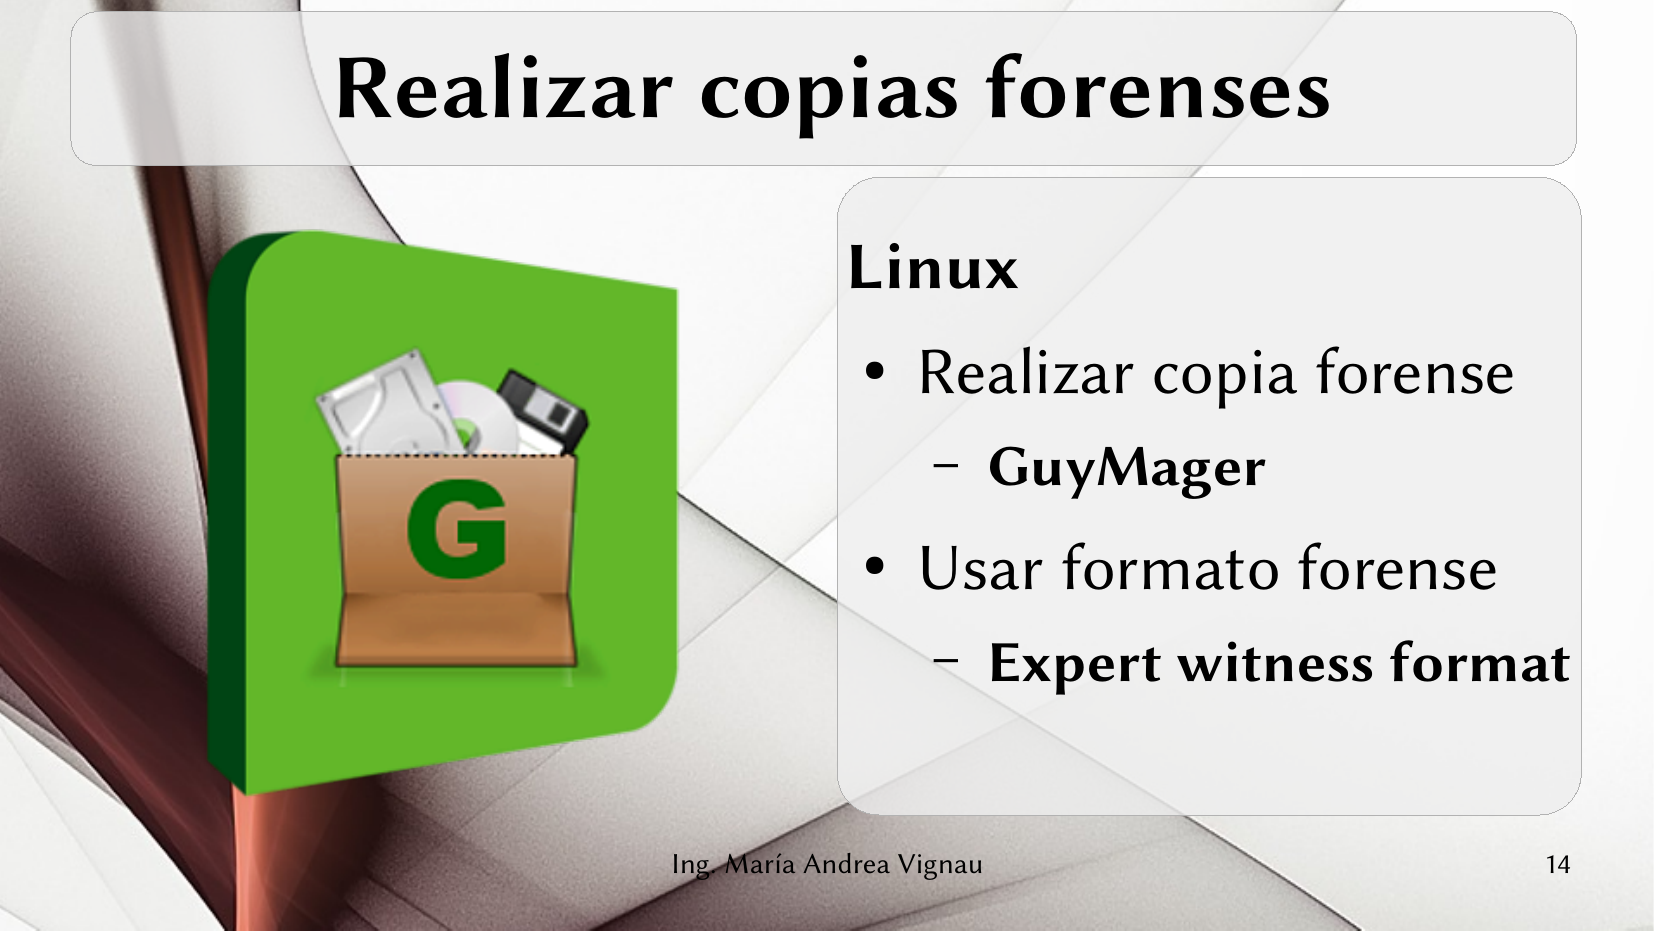

# Realizar copias forenses
Linux
Realizar copia forense
GuyMager
Usar formato forense
Expert witness format
Ing. María Andrea Vignau
14